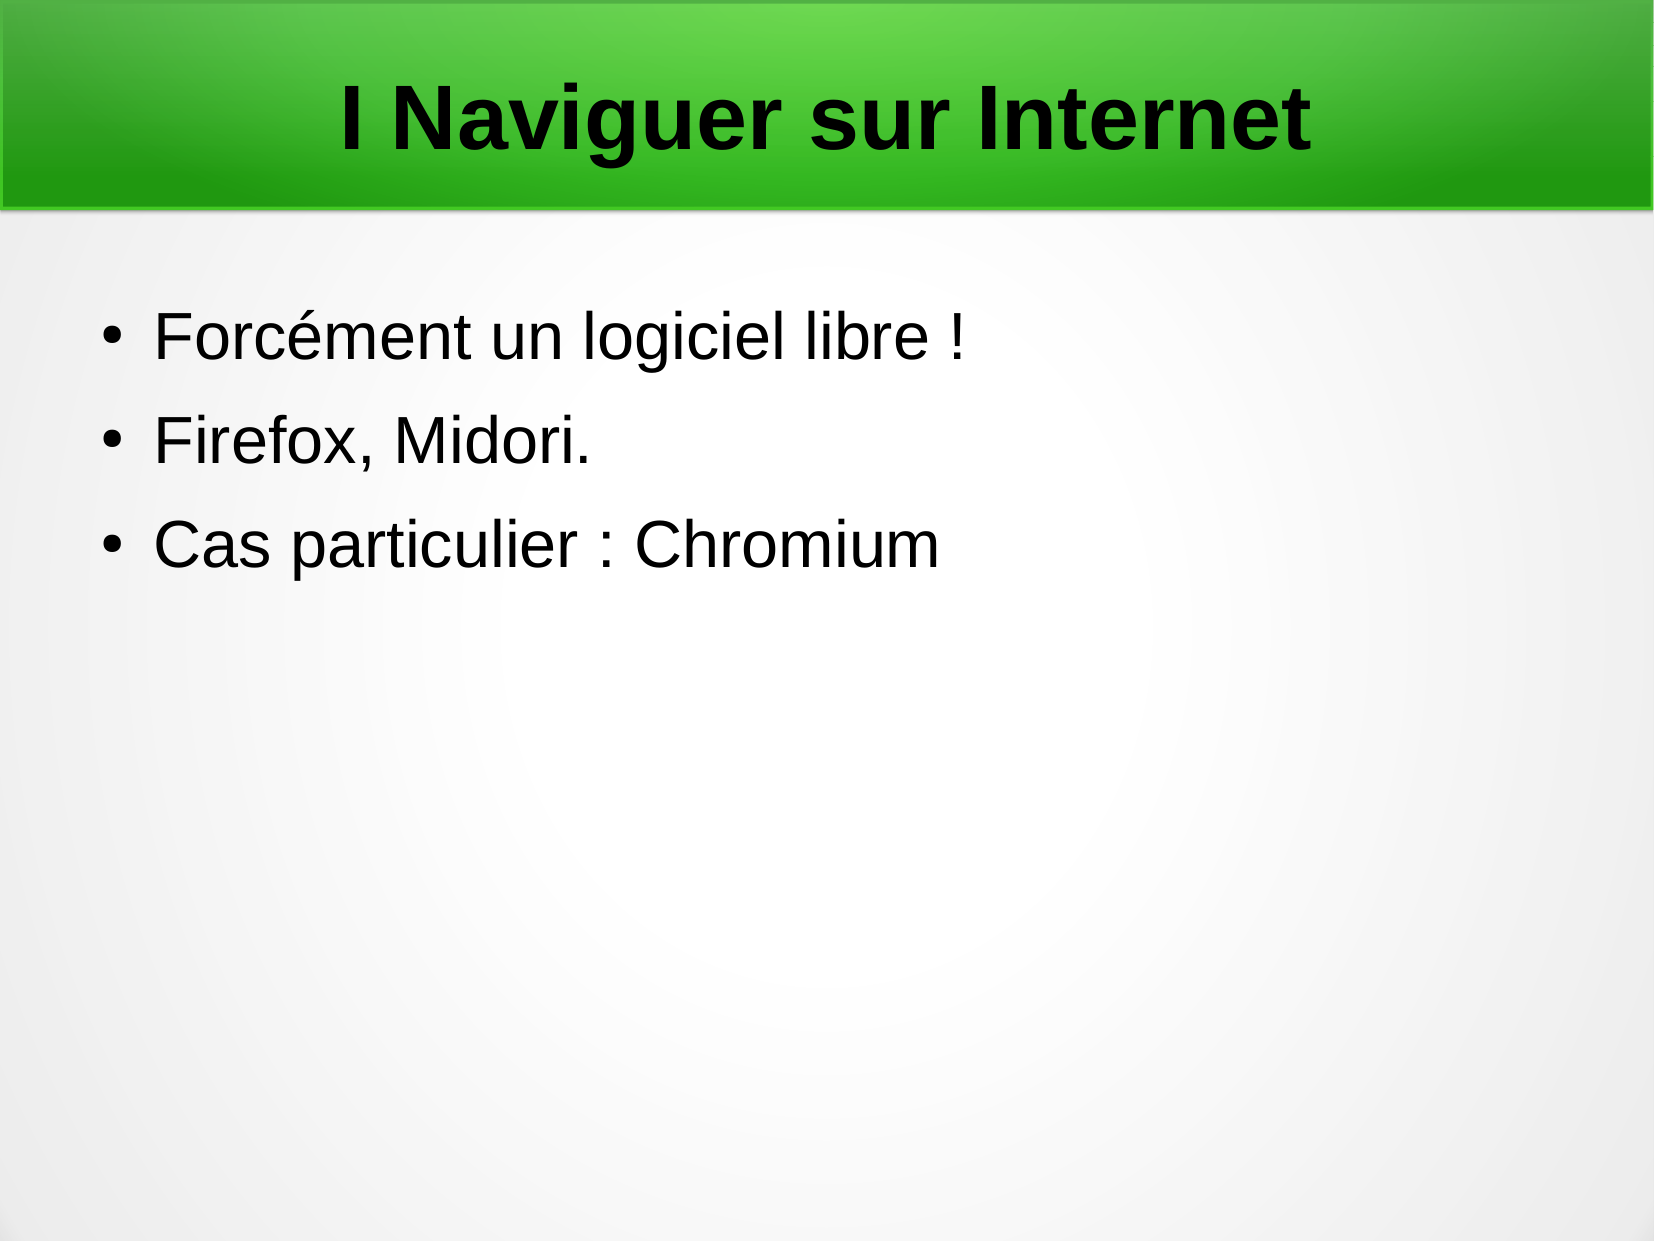

# I Naviguer sur Internet
Forcément un logiciel libre !
Firefox, Midori.
Cas particulier : Chromium